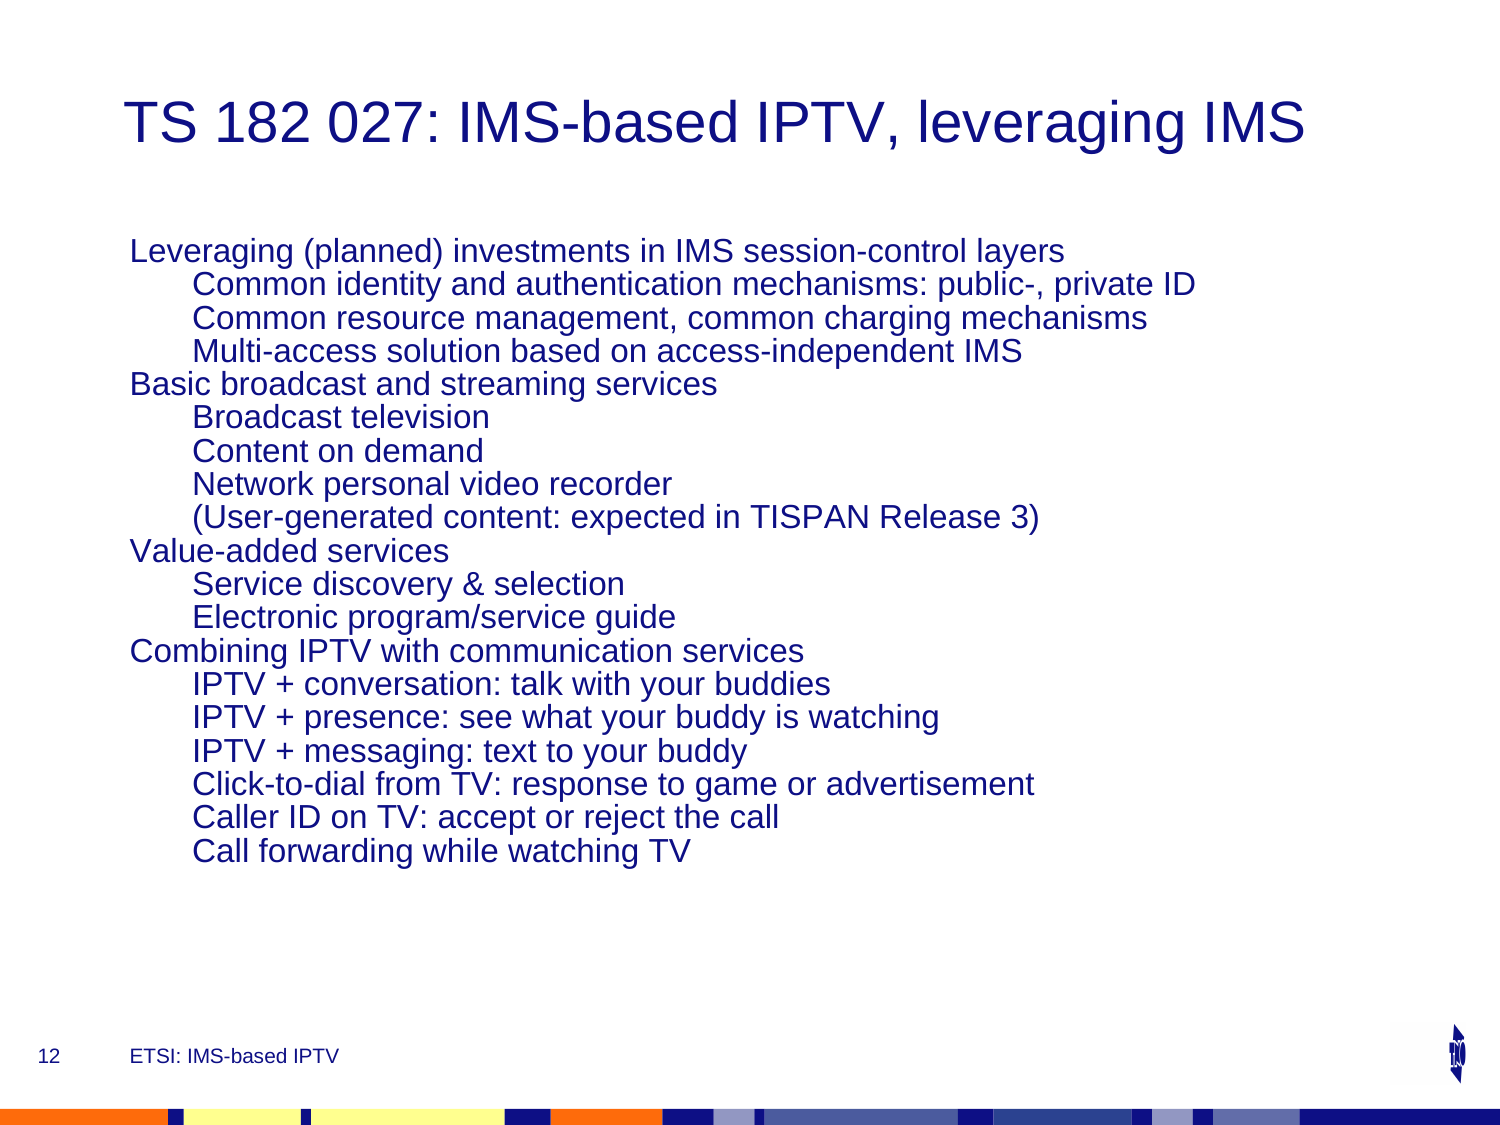

# TS 182 027: IMS-based IPTV, leveraging IMS
Leveraging (planned) investments in IMS session-control layers
Common identity and authentication mechanisms: public-, private ID
Common resource management, common charging mechanisms
Multi-access solution based on access-independent IMS
Basic broadcast and streaming services
Broadcast television
Content on demand
Network personal video recorder
(User-generated content: expected in TISPAN Release 3)
Value-added services
Service discovery & selection
Electronic program/service guide
Combining IPTV with communication services
IPTV + conversation: talk with your buddies
IPTV + presence: see what your buddy is watching
IPTV + messaging: text to your buddy
Click-to-dial from TV: response to game or advertisement
Caller ID on TV: accept or reject the call
Call forwarding while watching TV
12
ETSI: IMS-based IPTV